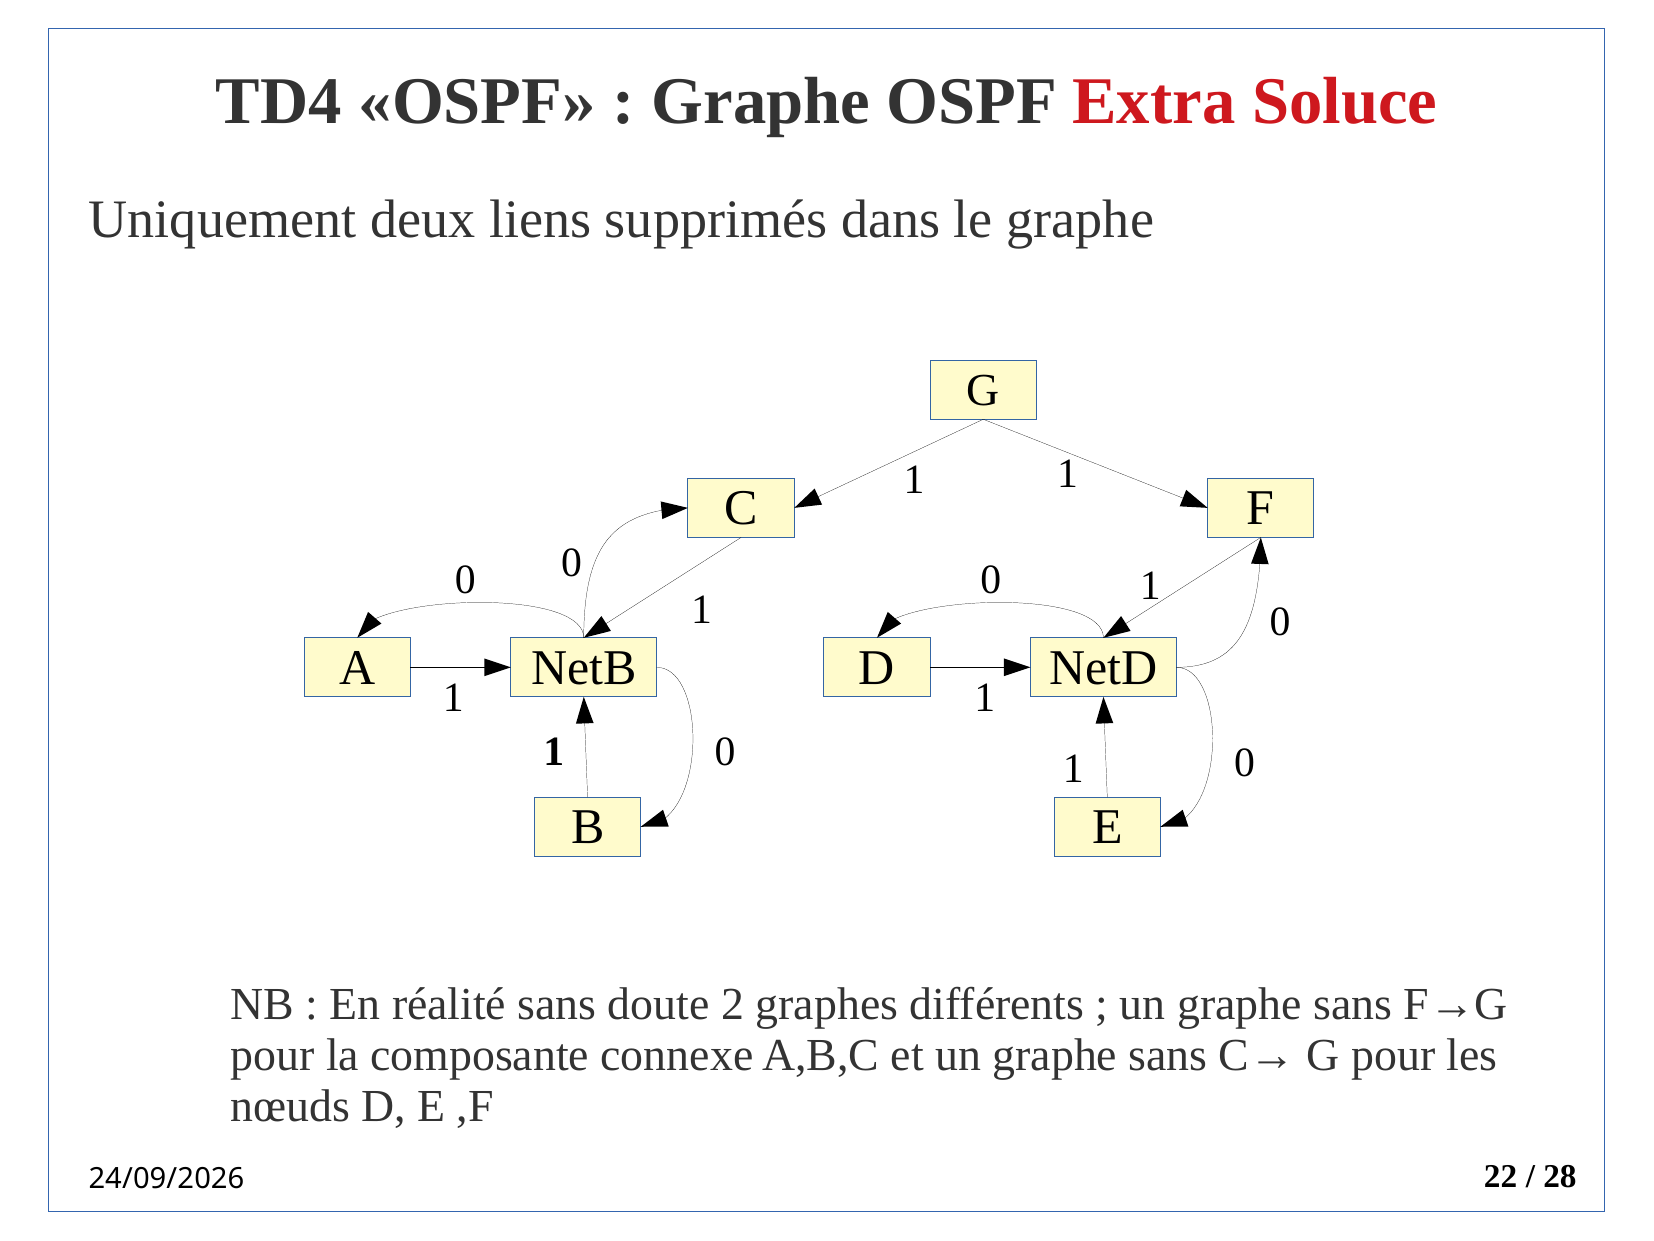

# TD4 «OSPF» : Graphe OSPF Extra Soluce
Uniquement deux liens supprimés dans le graphe
NB : En réalité sans doute 2 graphes différents ; un graphe sans F→G pour la composante connexe A,B,C et un graphe sans C→ G pour les nœuds D, E ,F
G
1
1
C
F
0
0
0
1
1
0
A
NetB
D
NetD
1
1
1
0
0
1
B
E
22